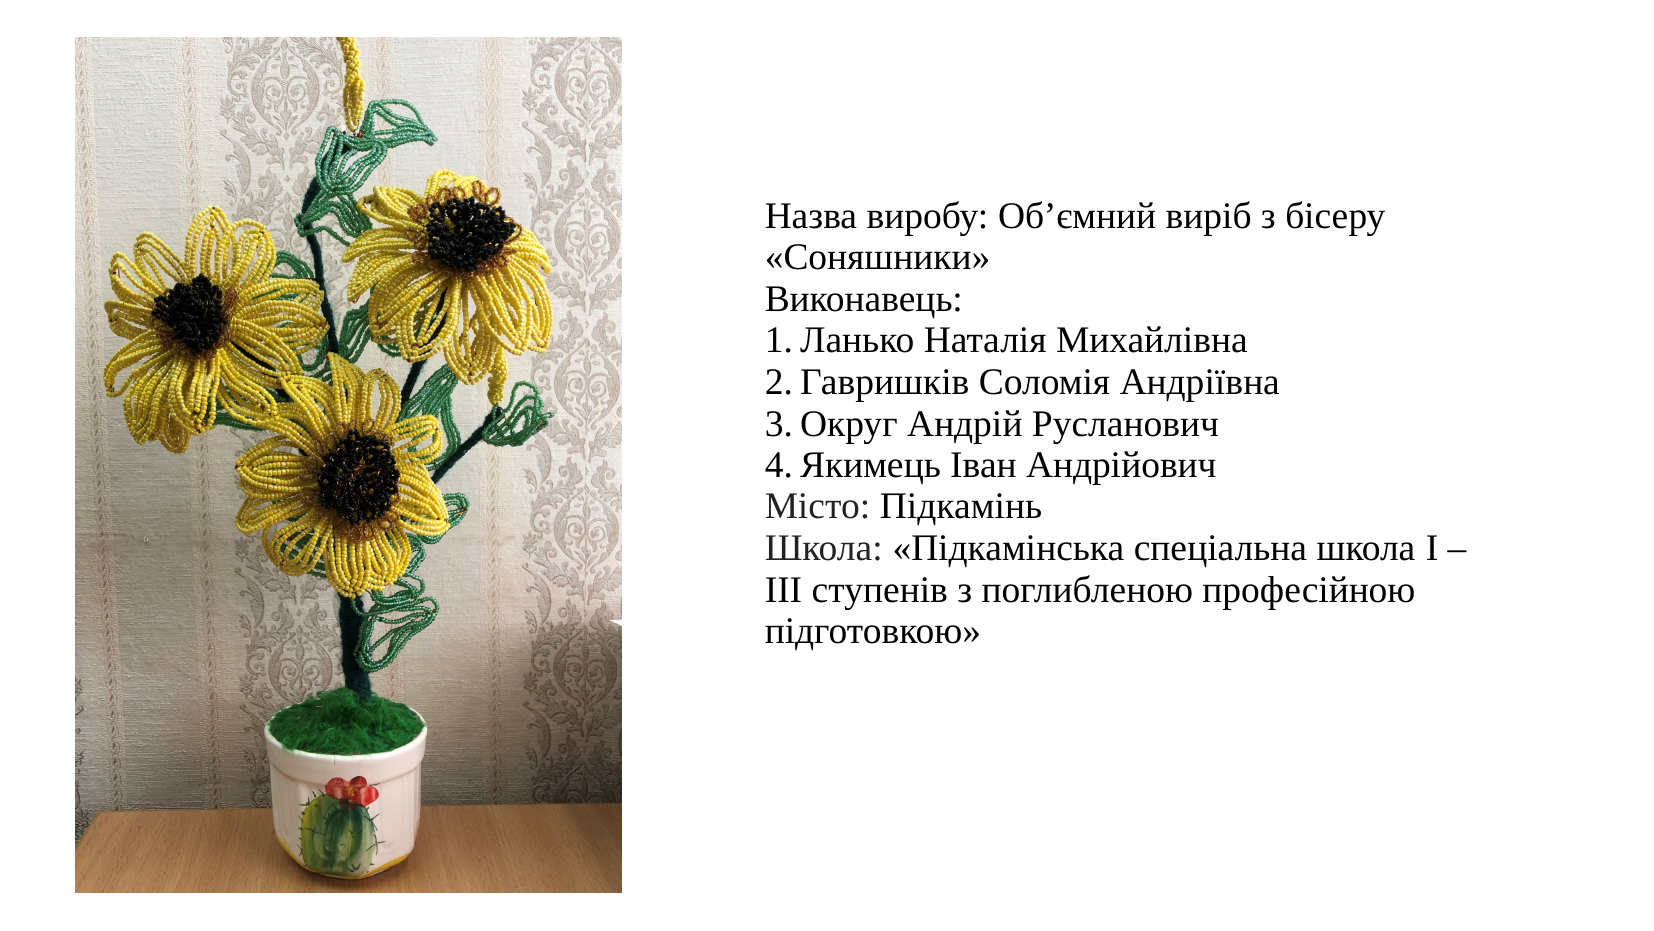

Назва виробу: Об’ємний виріб з бісеру «Соняшники»
Виконавець:
Ланько Наталія Михайлівна
Гавришків Соломія Андріївна
Округ Андрій Русланович
Якимець Іван Андрійович
Місто: Підкамінь
Школа: «Підкамінська спеціальна школа I – III ступенів з поглибленою професійною підготовкою»